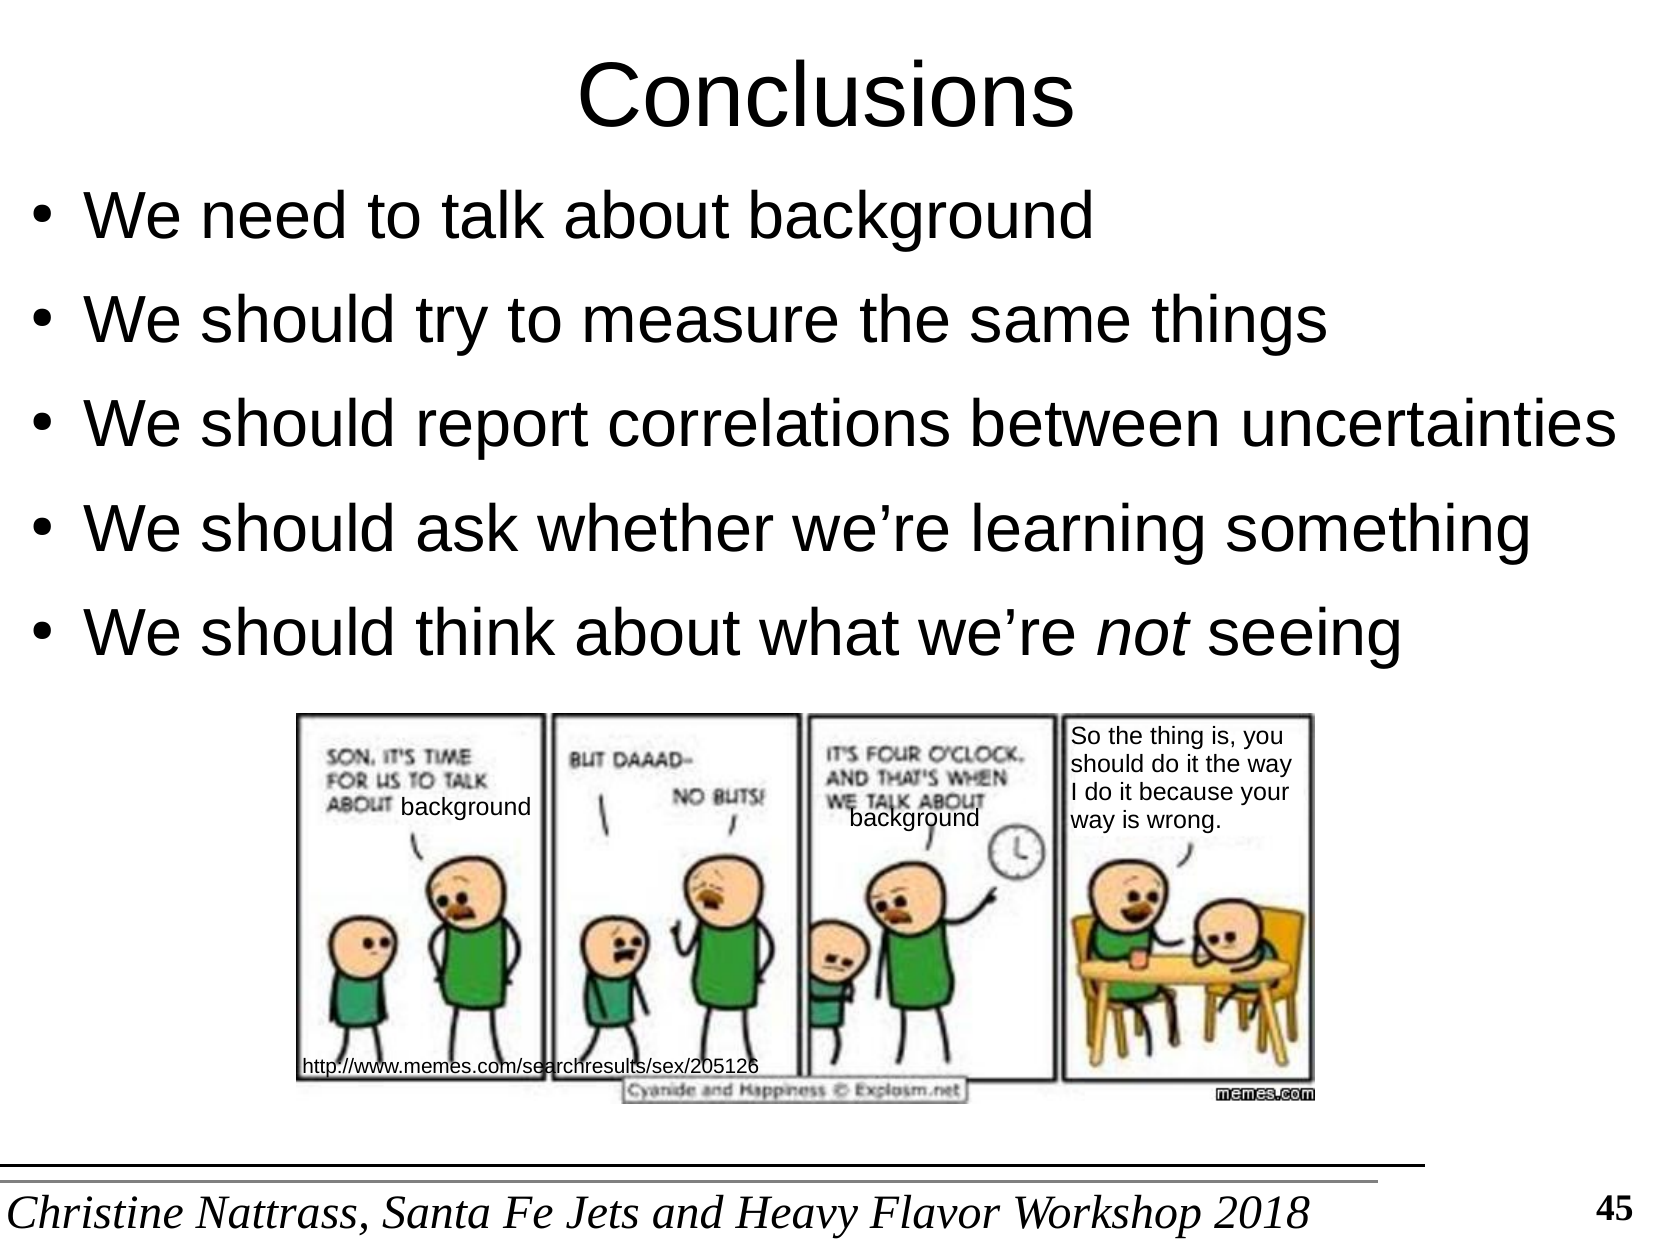

# Conclusions
We need to talk about background
We should try to measure the same things
We should report correlations between uncertainties
We should ask whether we’re learning something
We should think about what we’re not seeing
So the thing is, you should do it the way I do it because your way is wrong.
background
background
http://www.memes.com/searchresults/sex/205126